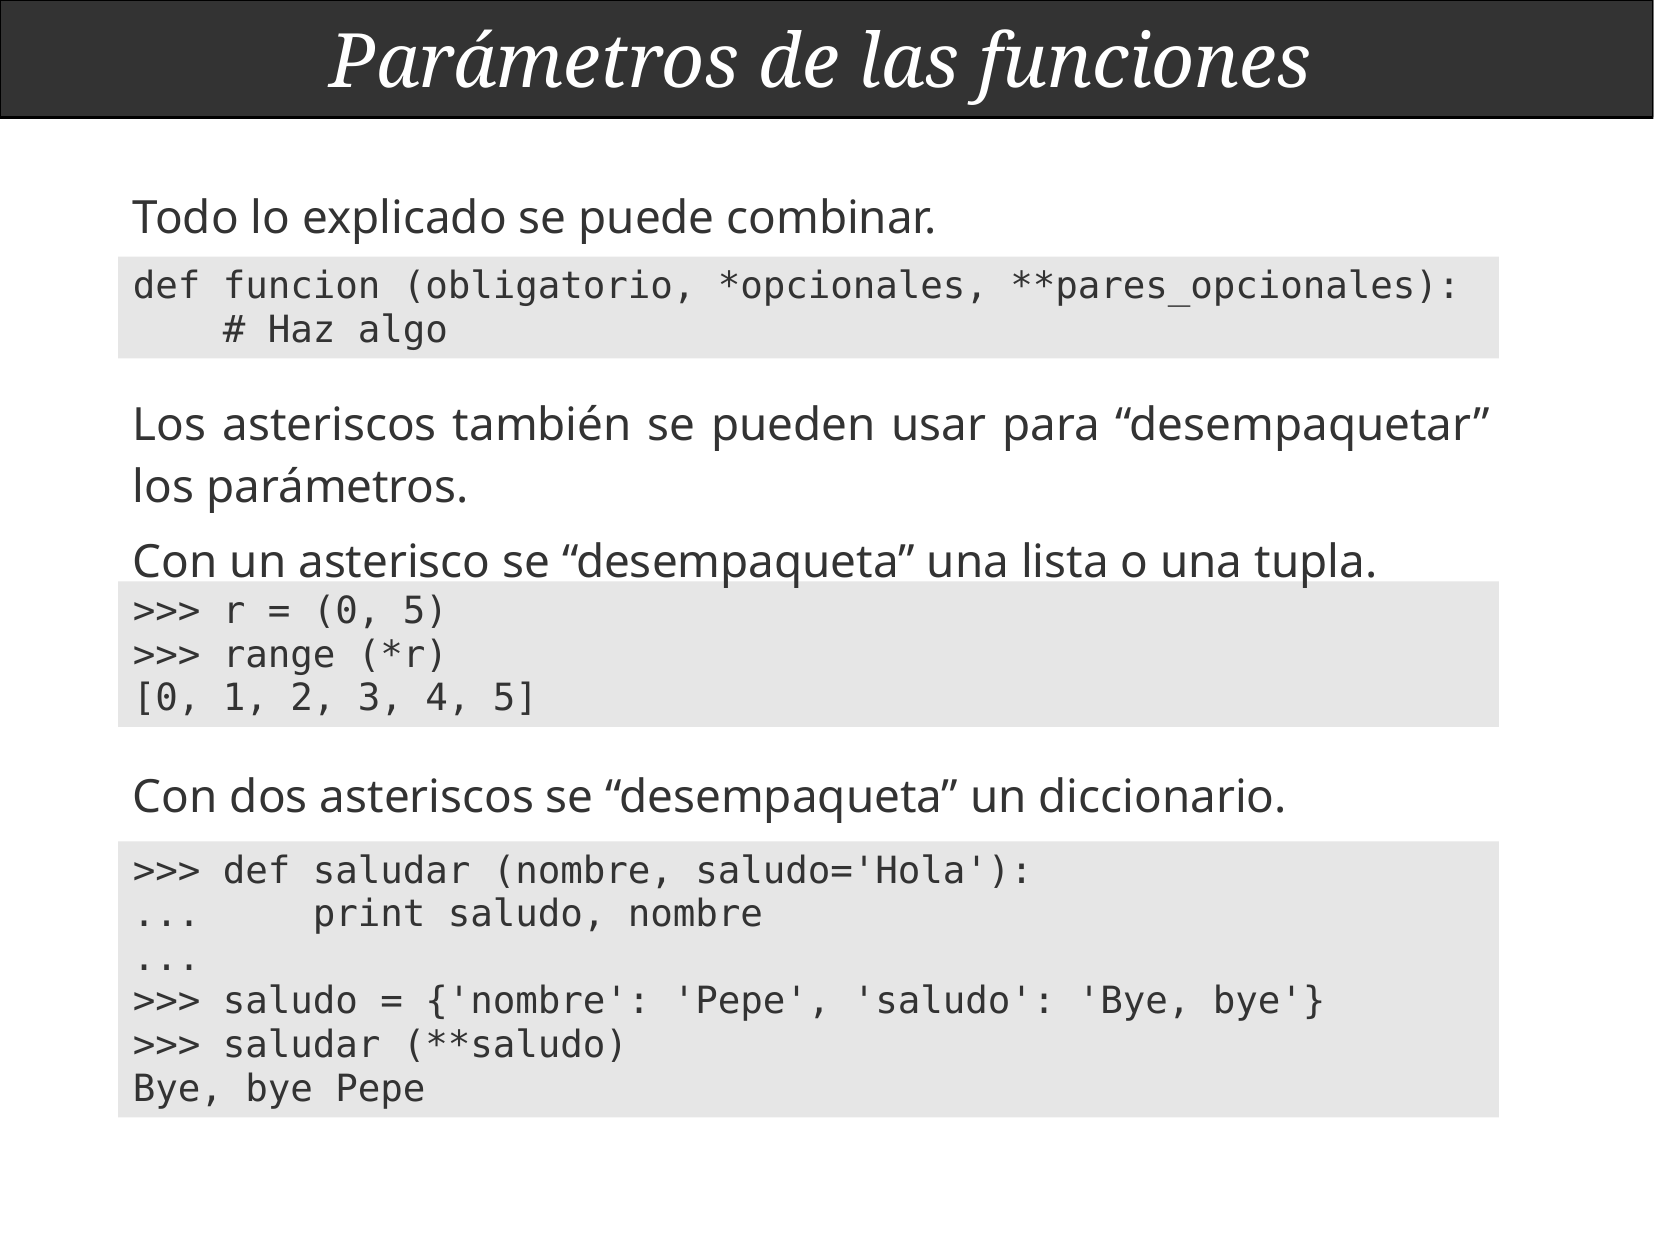

Parámetros de las funciones
Todo lo explicado se puede combinar.
def funcion (obligatorio, *opcionales, **pares_opcionales):
 # Haz algo
Los asteriscos también se pueden usar para “desempaquetar” los parámetros.
Con un asterisco se “desempaqueta” una lista o una tupla.
>>> r = (0, 5)
>>> range (*r)
[0, 1, 2, 3, 4, 5]
Con dos asteriscos se “desempaqueta” un diccionario.
>>> def saludar (nombre, saludo='Hola'):
... print saludo, nombre
...
>>> saludo = {'nombre': 'Pepe', 'saludo': 'Bye, bye'}
>>> saludar (**saludo)
Bye, bye Pepe